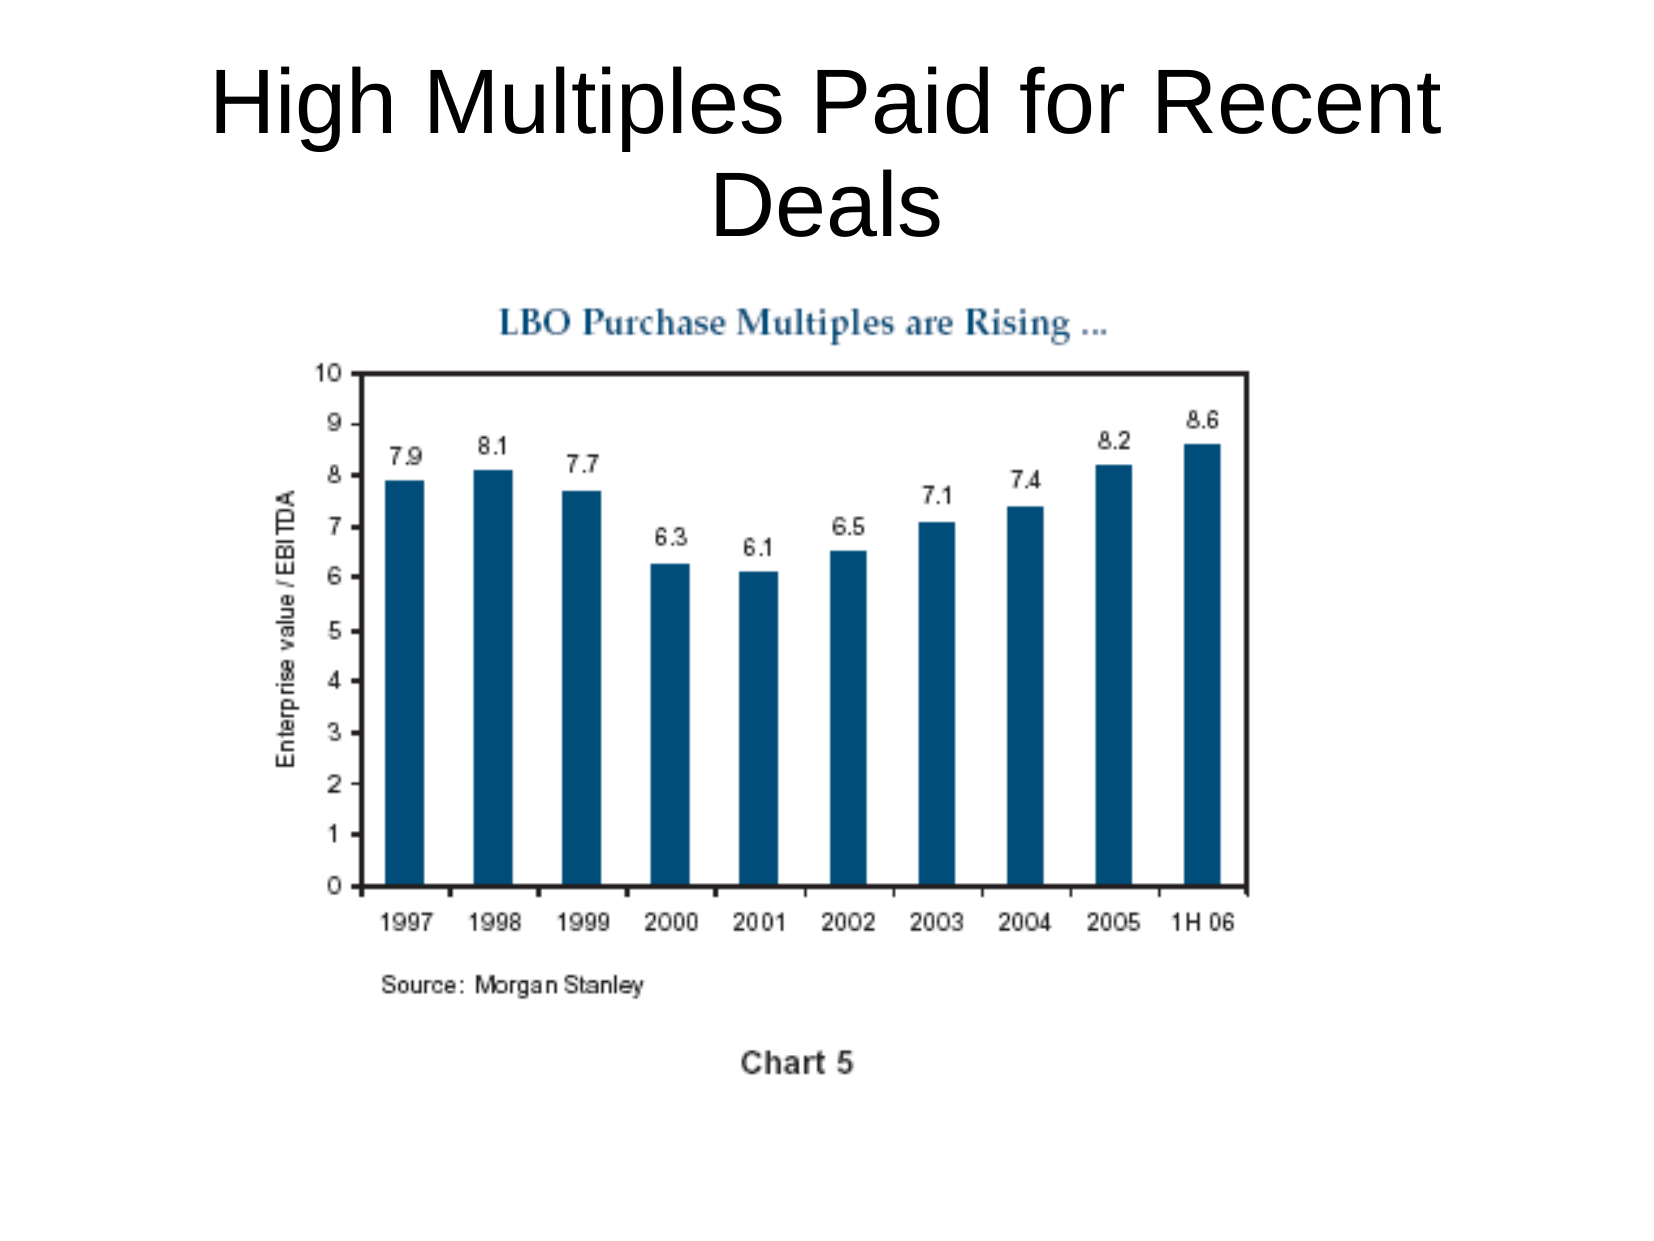

# High Multiples Paid for Recent Deals